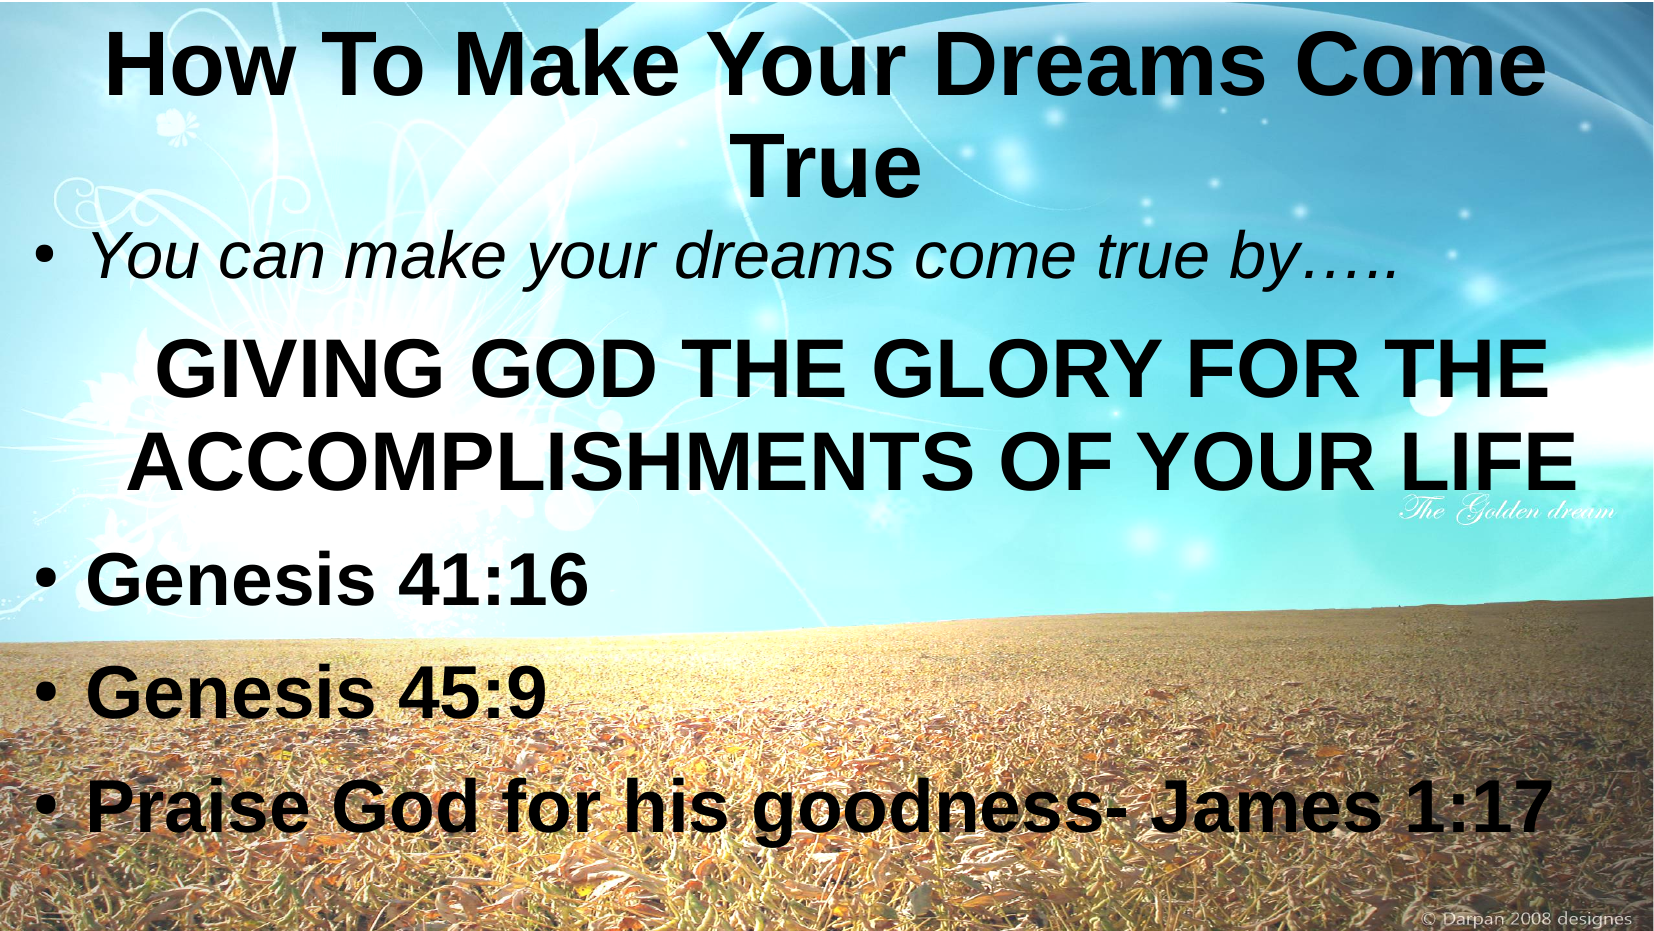

# How To Make Your Dreams Come True
You can make your dreams come true by…..
GIVING GOD THE GLORY FOR THE ACCOMPLISHMENTS OF YOUR LIFE
Genesis 41:16
Genesis 45:9
Praise God for his goodness- James 1:17